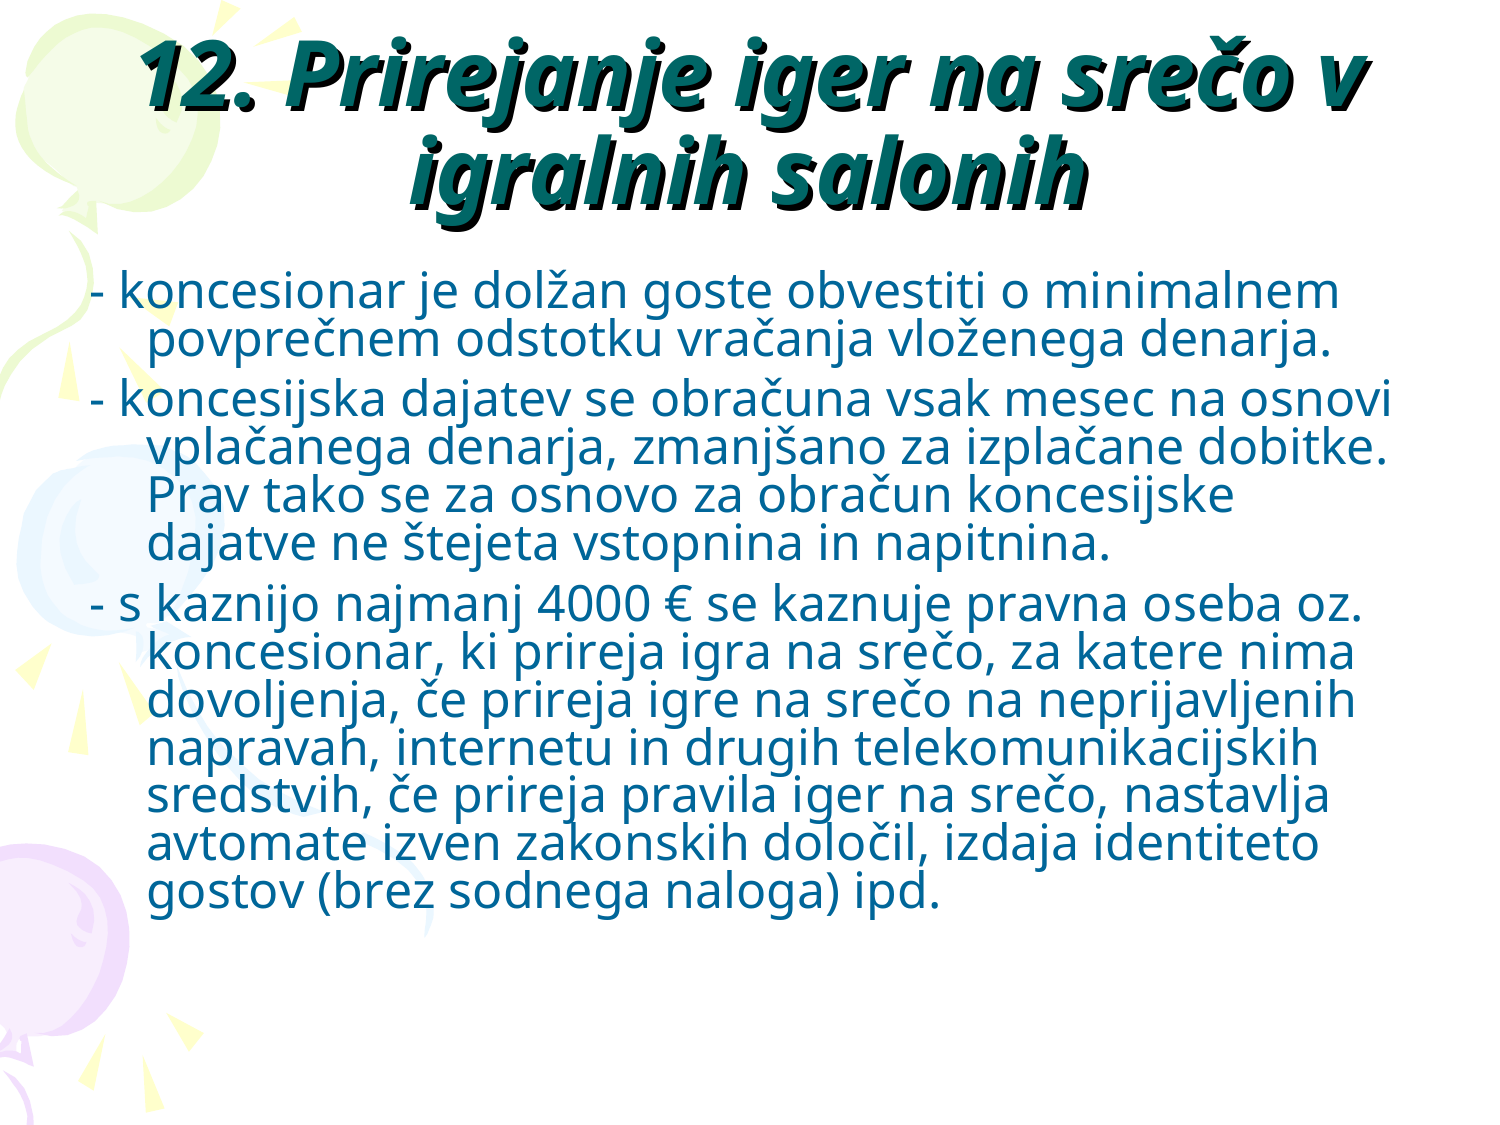

# 12. Prirejanje iger na srečo v igralnih salonih
- koncesionar je dolžan goste obvestiti o minimalnem povprečnem odstotku vračanja vloženega denarja.
- koncesijska dajatev se obračuna vsak mesec na osnovi vplačanega denarja, zmanjšano za izplačane dobitke. Prav tako se za osnovo za obračun koncesijske dajatve ne štejeta vstopnina in napitnina.
- s kaznijo najmanj 4000 € se kaznuje pravna oseba oz. koncesionar, ki prireja igra na srečo, za katere nima dovoljenja, če prireja igre na srečo na neprijavljenih napravah, internetu in drugih telekomunikacijskih sredstvih, če prireja pravila iger na srečo, nastavlja avtomate izven zakonskih določil, izdaja identiteto gostov (brez sodnega naloga) ipd.